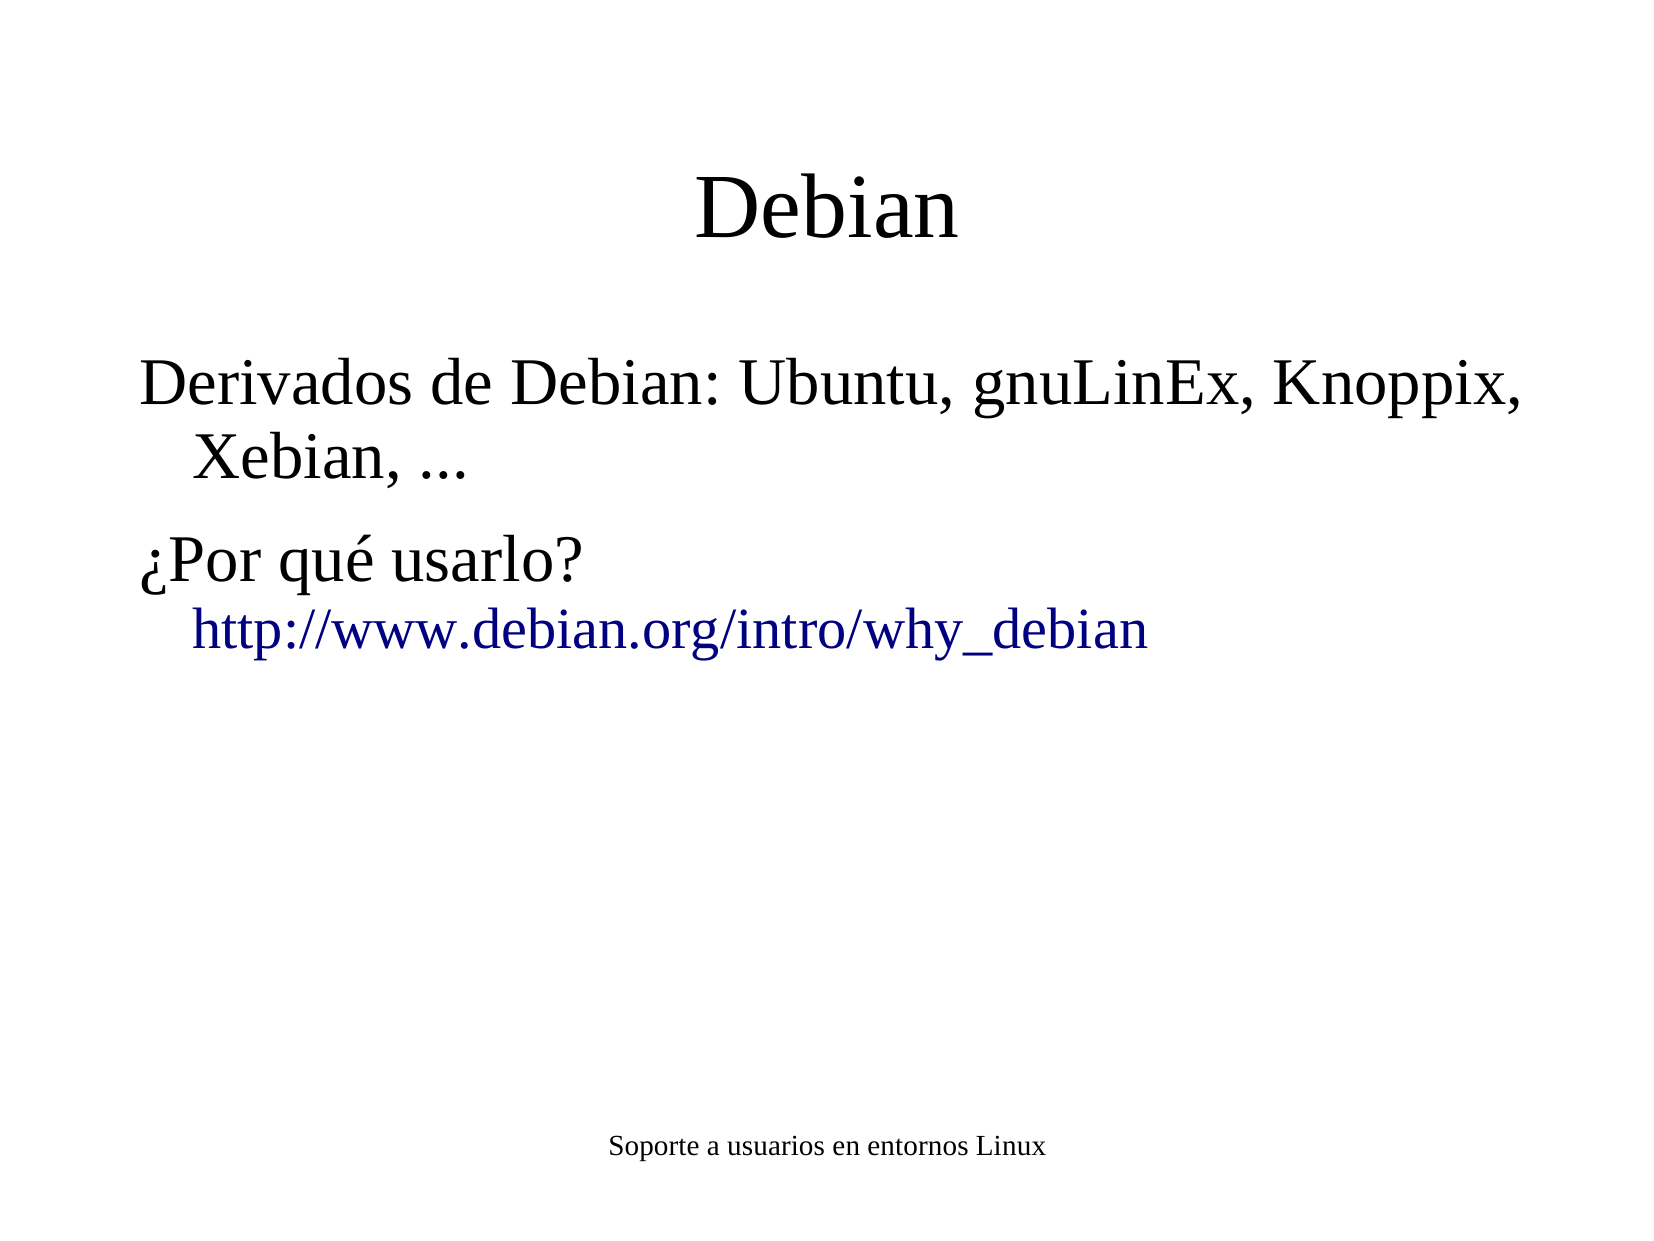

# Debian
Derivados de Debian: Ubuntu, gnuLinEx, Knoppix, Xebian, ...
¿Por qué usarlo?
http://www.debian.org/intro/why_debian